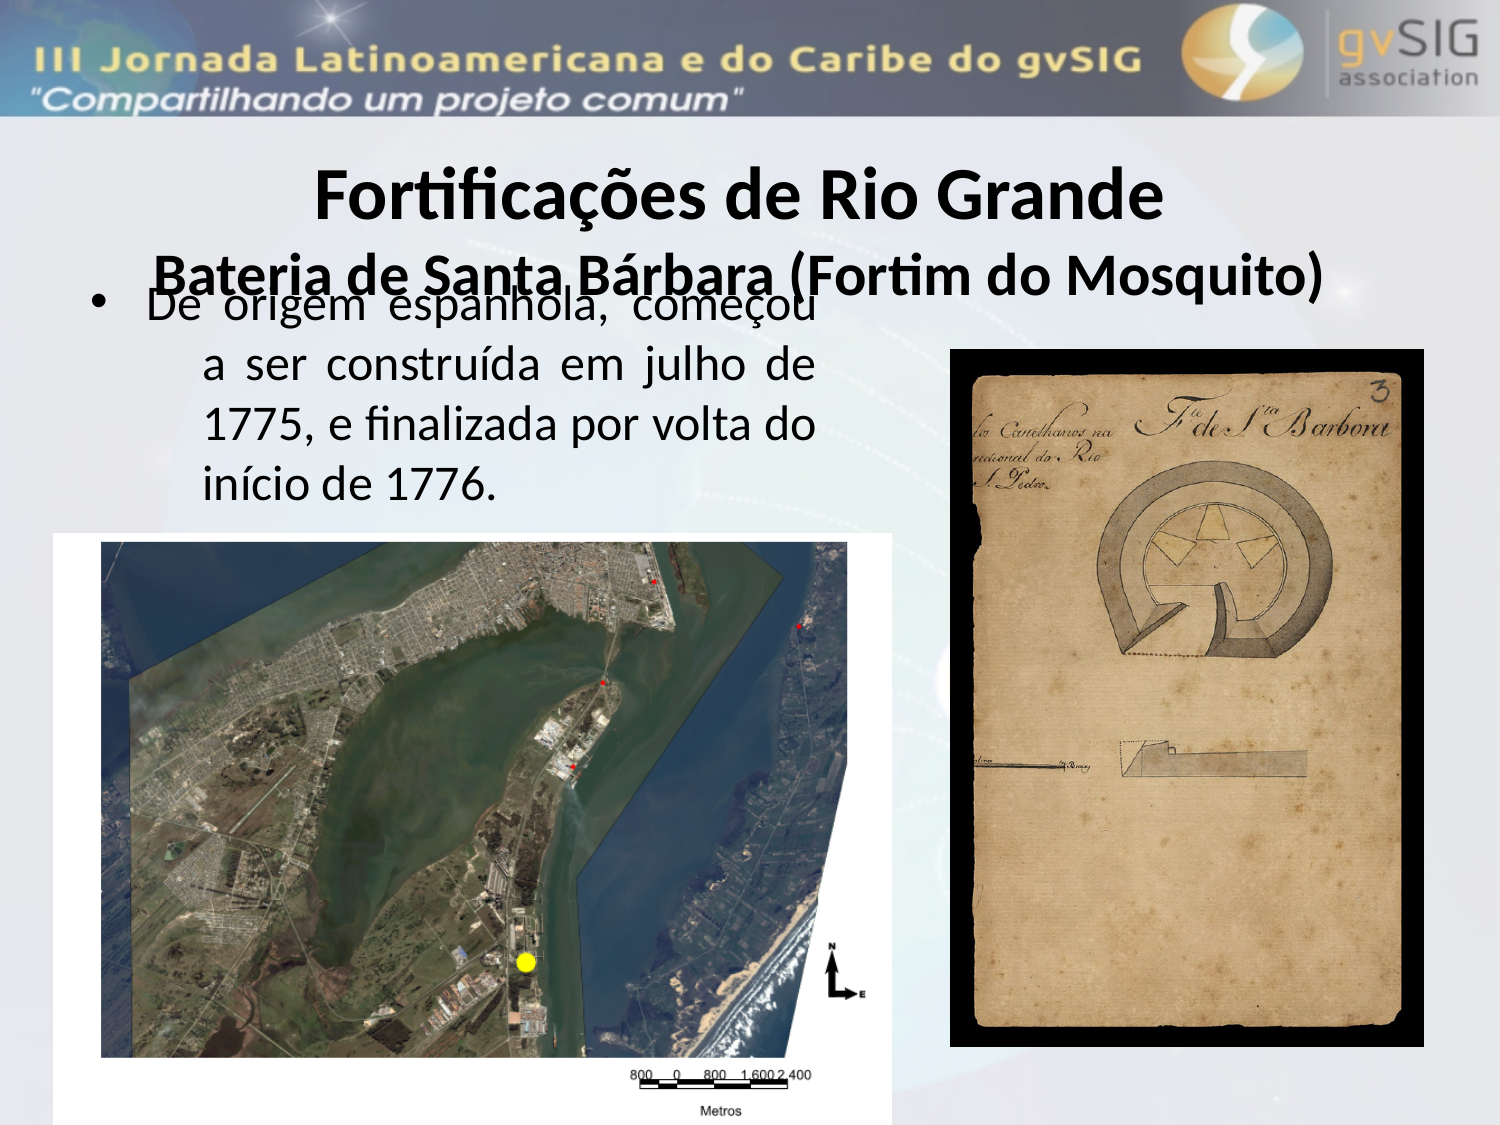

# Fortificações de Rio Grande Bateria de Santa Bárbara (Fortim do Mosquito)
De origem espanhola, começou a ser construída em julho de 1775, e finalizada por volta do início de 1776.